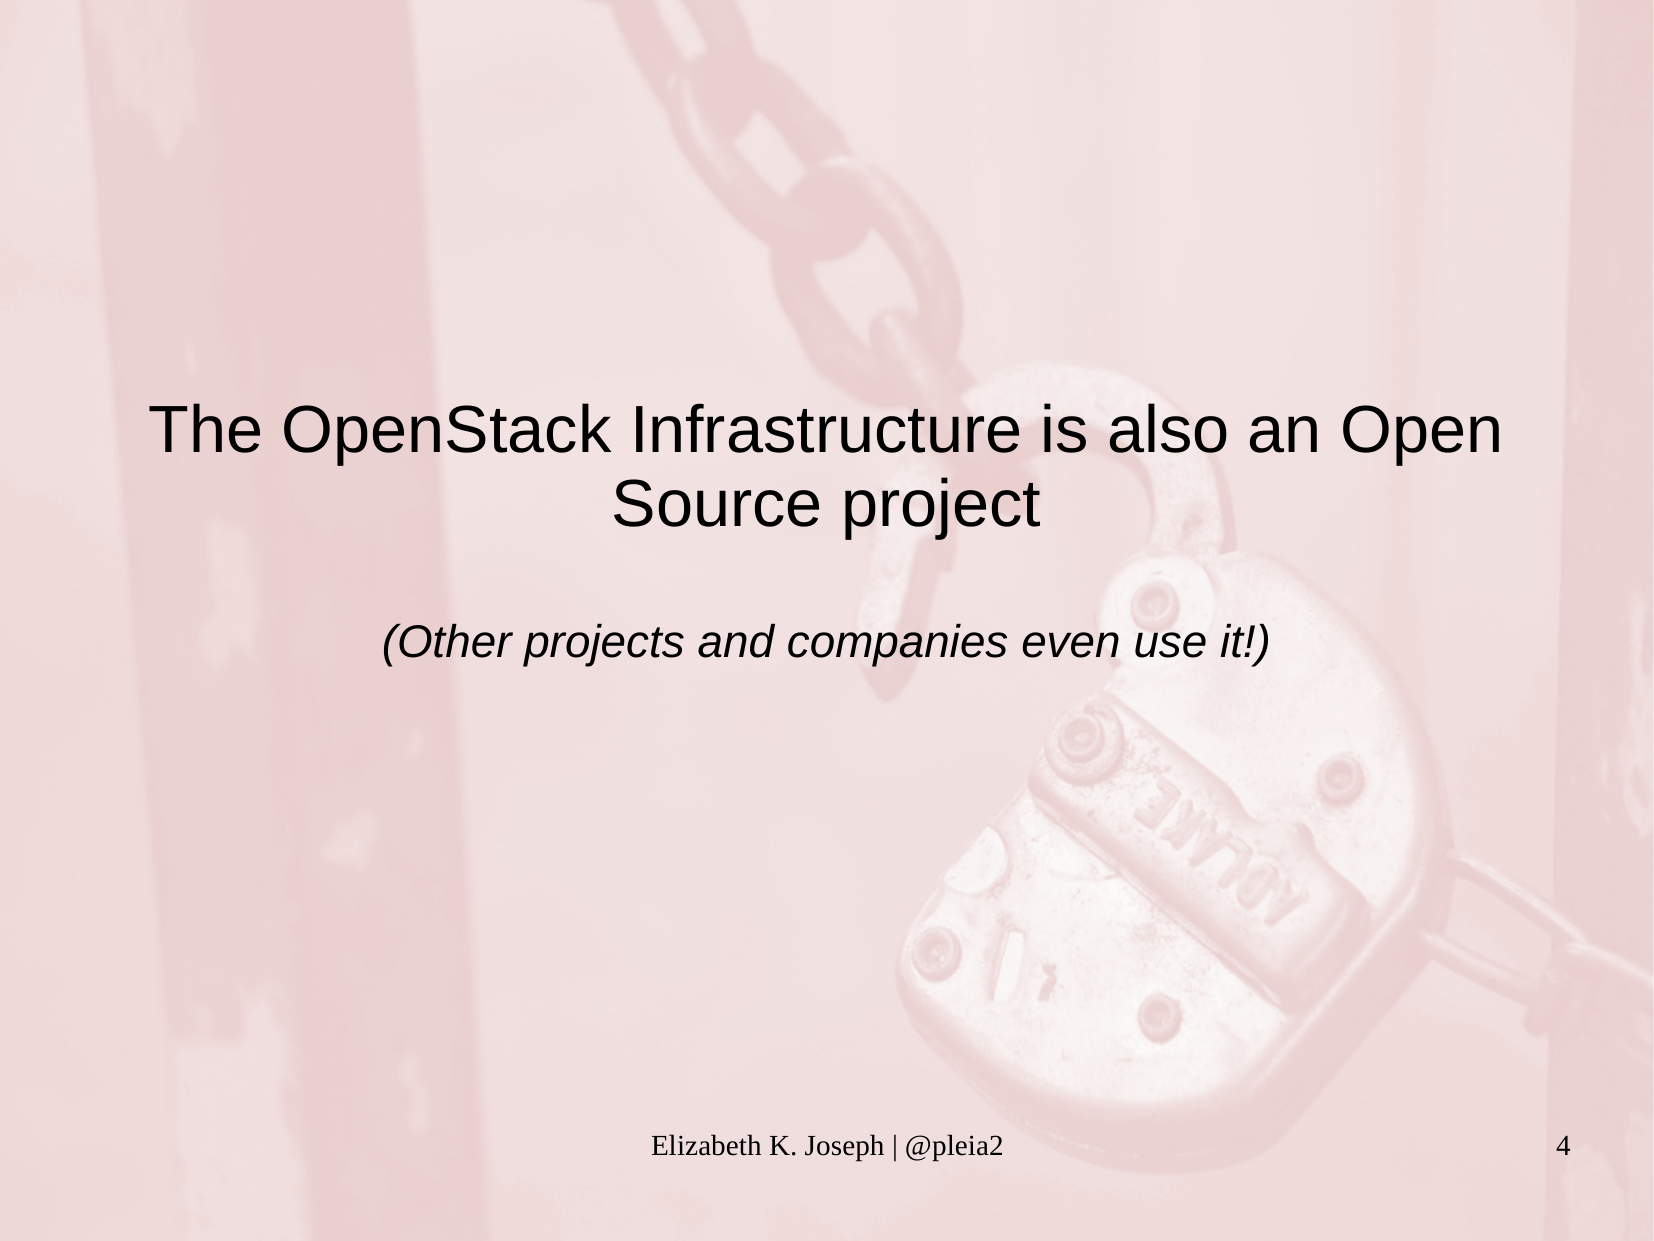

# The OpenStack Infrastructure is also an Open Source project
(Other projects and companies even use it!)
Elizabeth K. Joseph | @pleia2
4